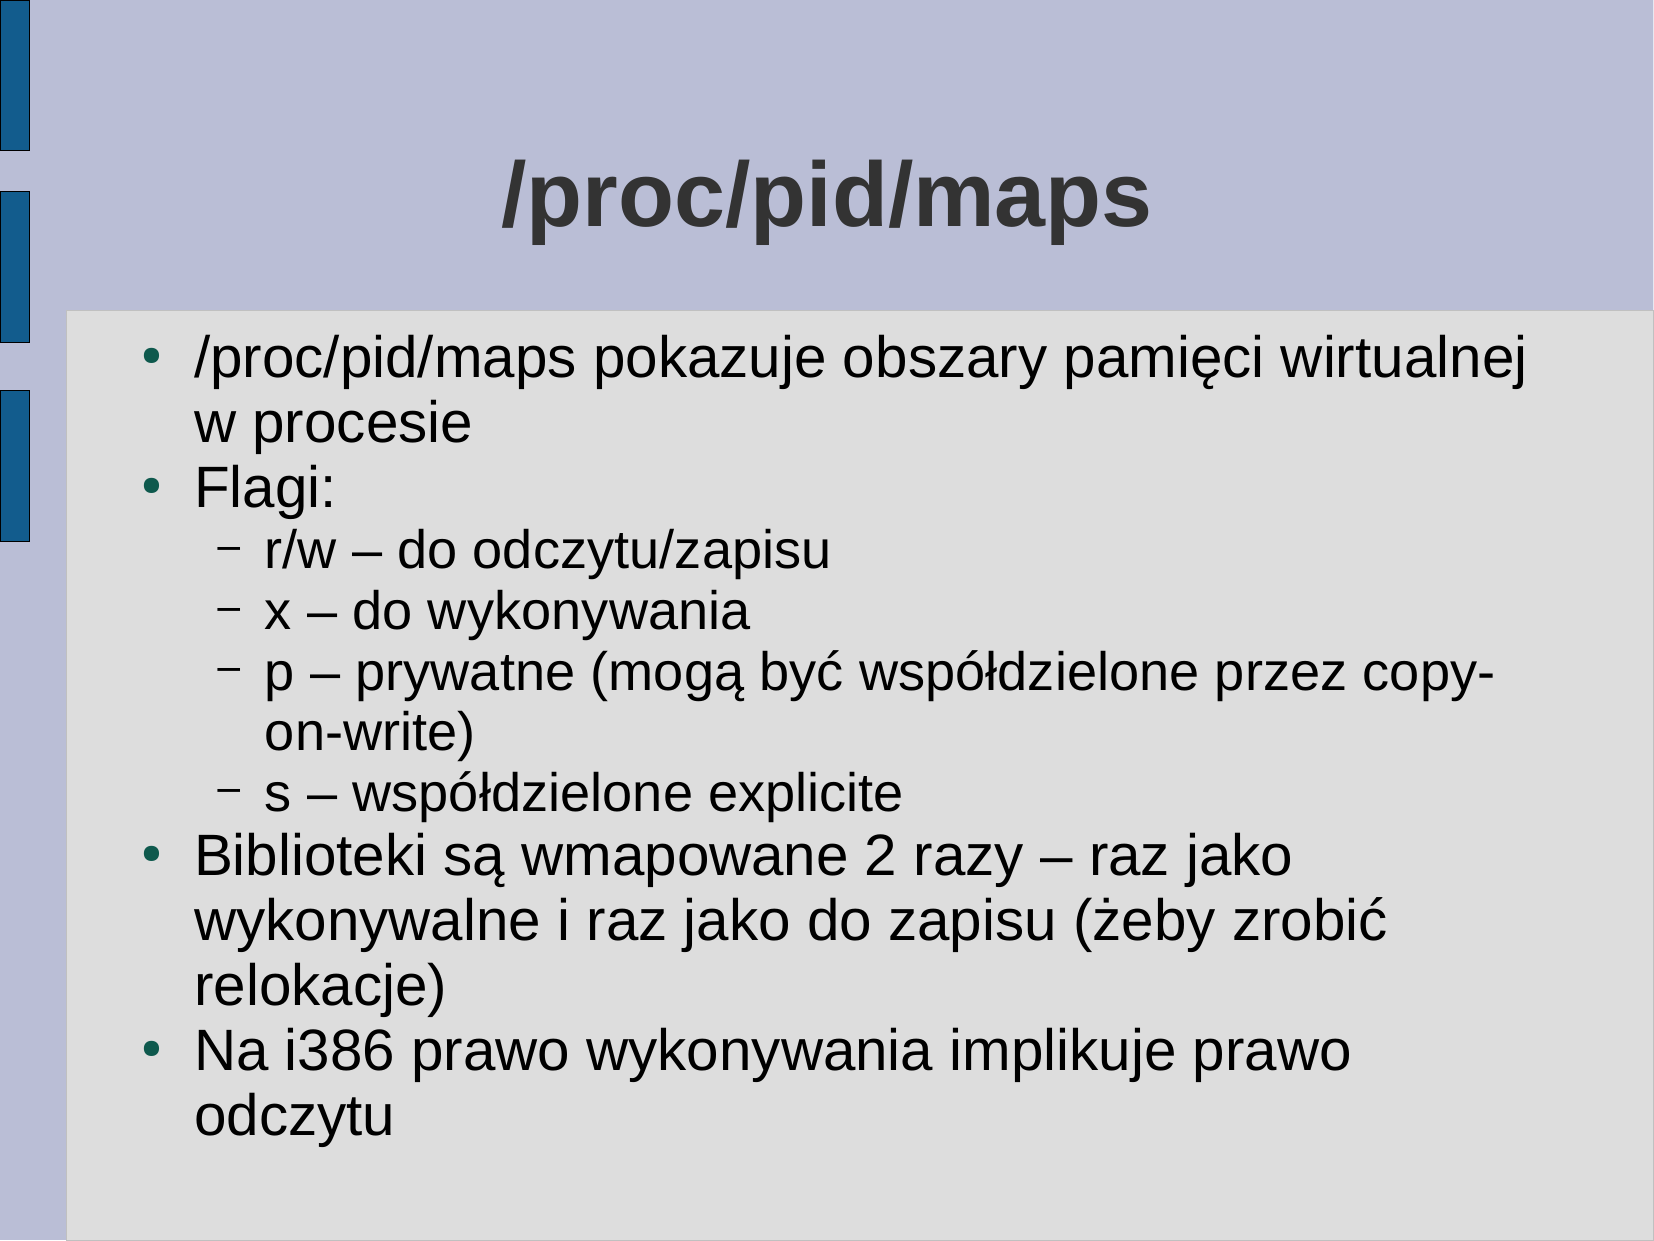

# /proc/pid/maps
/proc/pid/maps pokazuje obszary pamięci wirtualnej w procesie
Flagi:
r/w – do odczytu/zapisu
x – do wykonywania
p – prywatne (mogą być współdzielone przez copy-on-write)
s – współdzielone explicite
Biblioteki są wmapowane 2 razy – raz jako wykonywalne i raz jako do zapisu (żeby zrobić relokacje)
Na i386 prawo wykonywania implikuje prawo odczytu